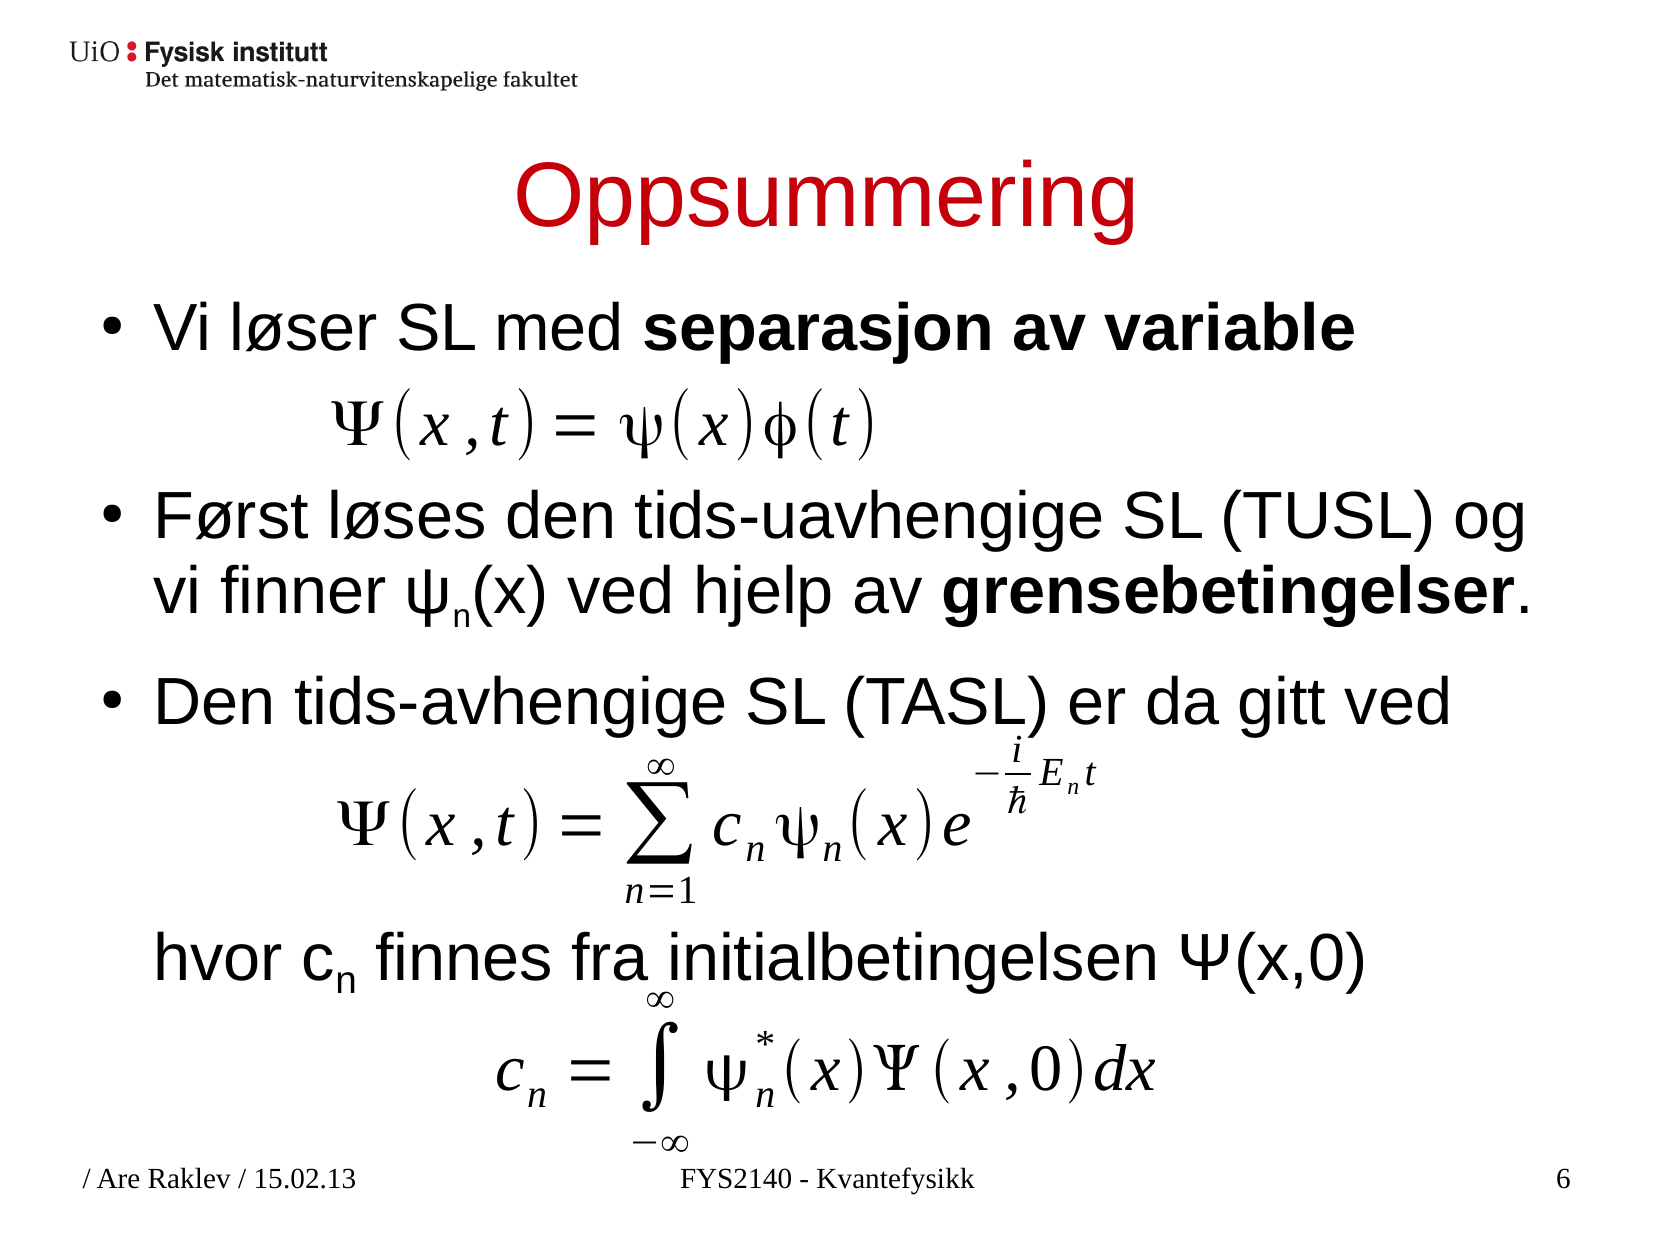

# Oppsummering
Vi løser SL med separasjon av variable
Først løses den tids-uavhengige SL (TUSL) og vi finner ψn(x) ved hjelp av grensebetingelser.
Den tids-avhengige SL (TASL) er da gitt ved
hvor cn finnes fra initialbetingelsen Ψ(x,0)
/ Are Raklev / 15.02.13
FYS2140 - Kvantefysikk
6